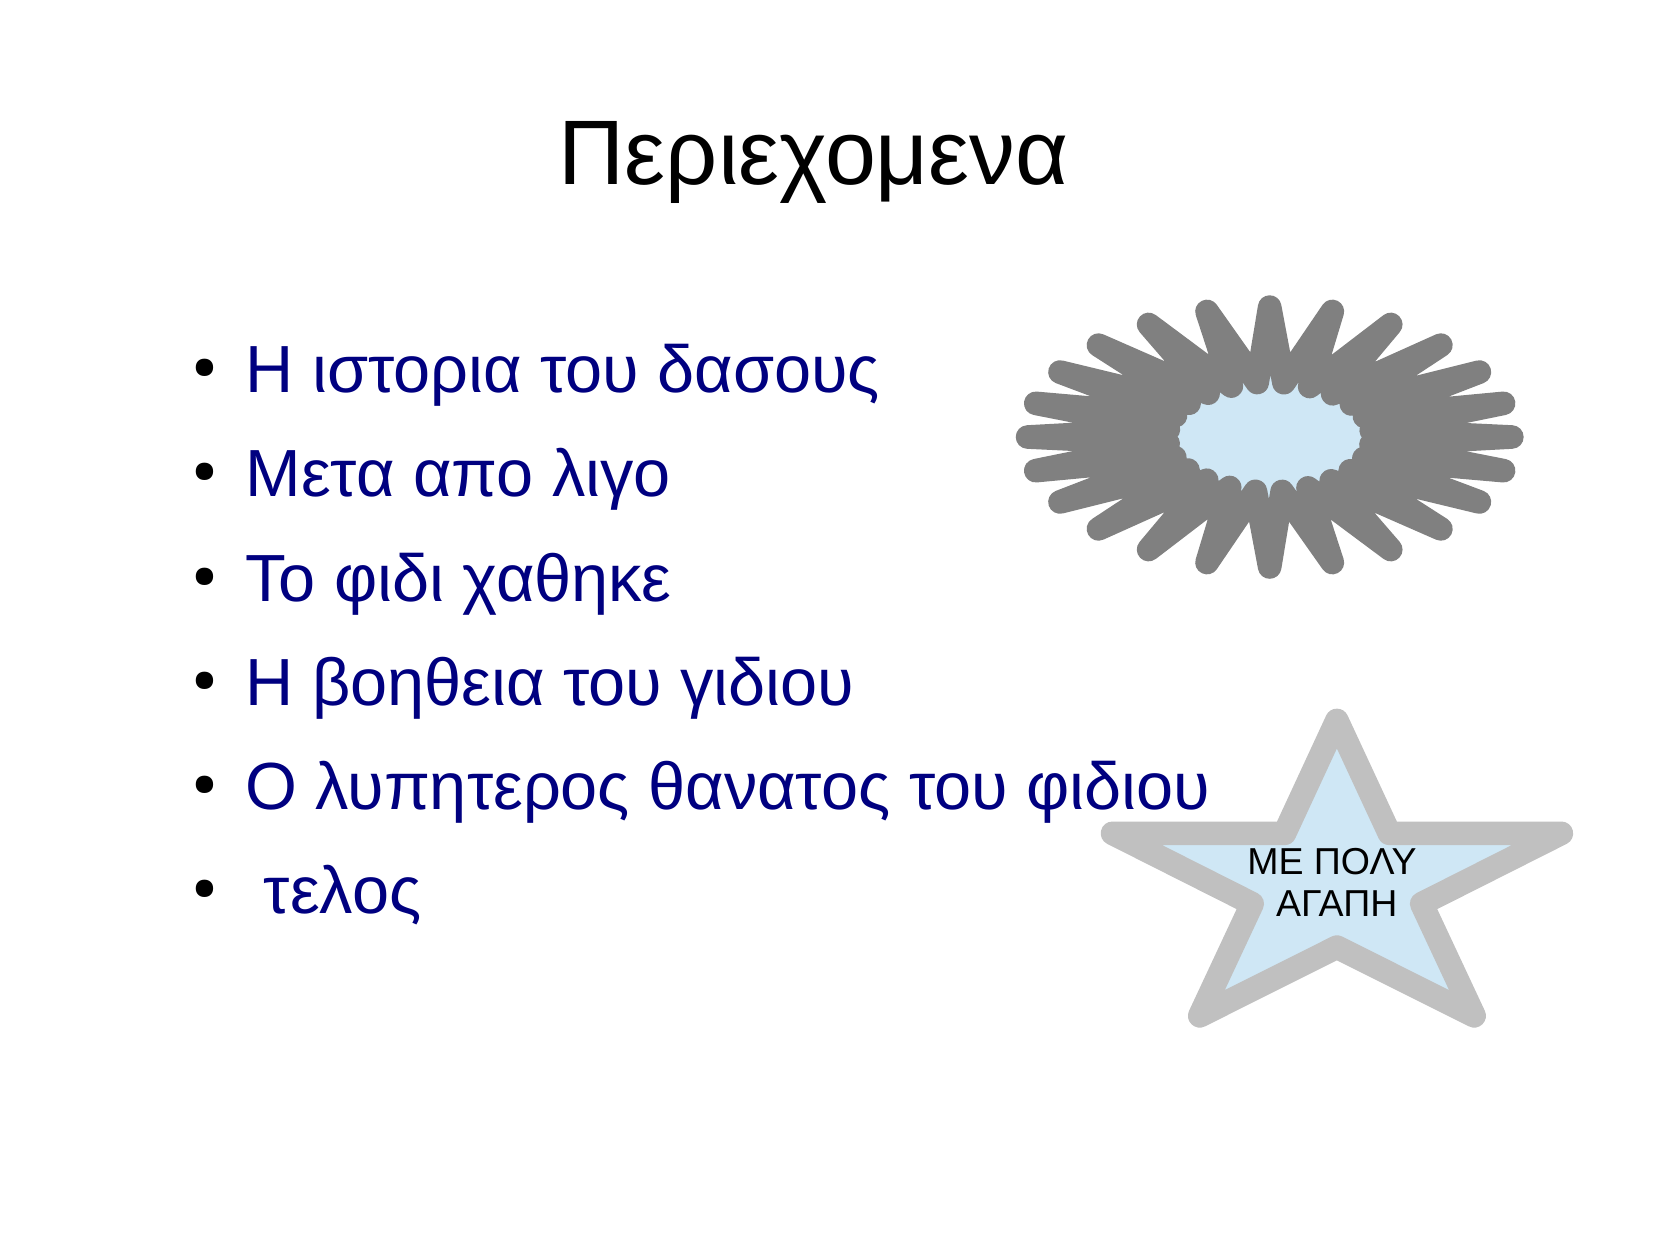

# Περιεχομενα
Η ιστορια του δασους
Μετα απο λιγο
Το φιδι χαθηκε
Η βοηθεια του γιδιου
Ο λυπητερος θανατος του φιδιου
 τελος
ΜΕ ΠΟΛΥ
ΑΓΑΠΗ